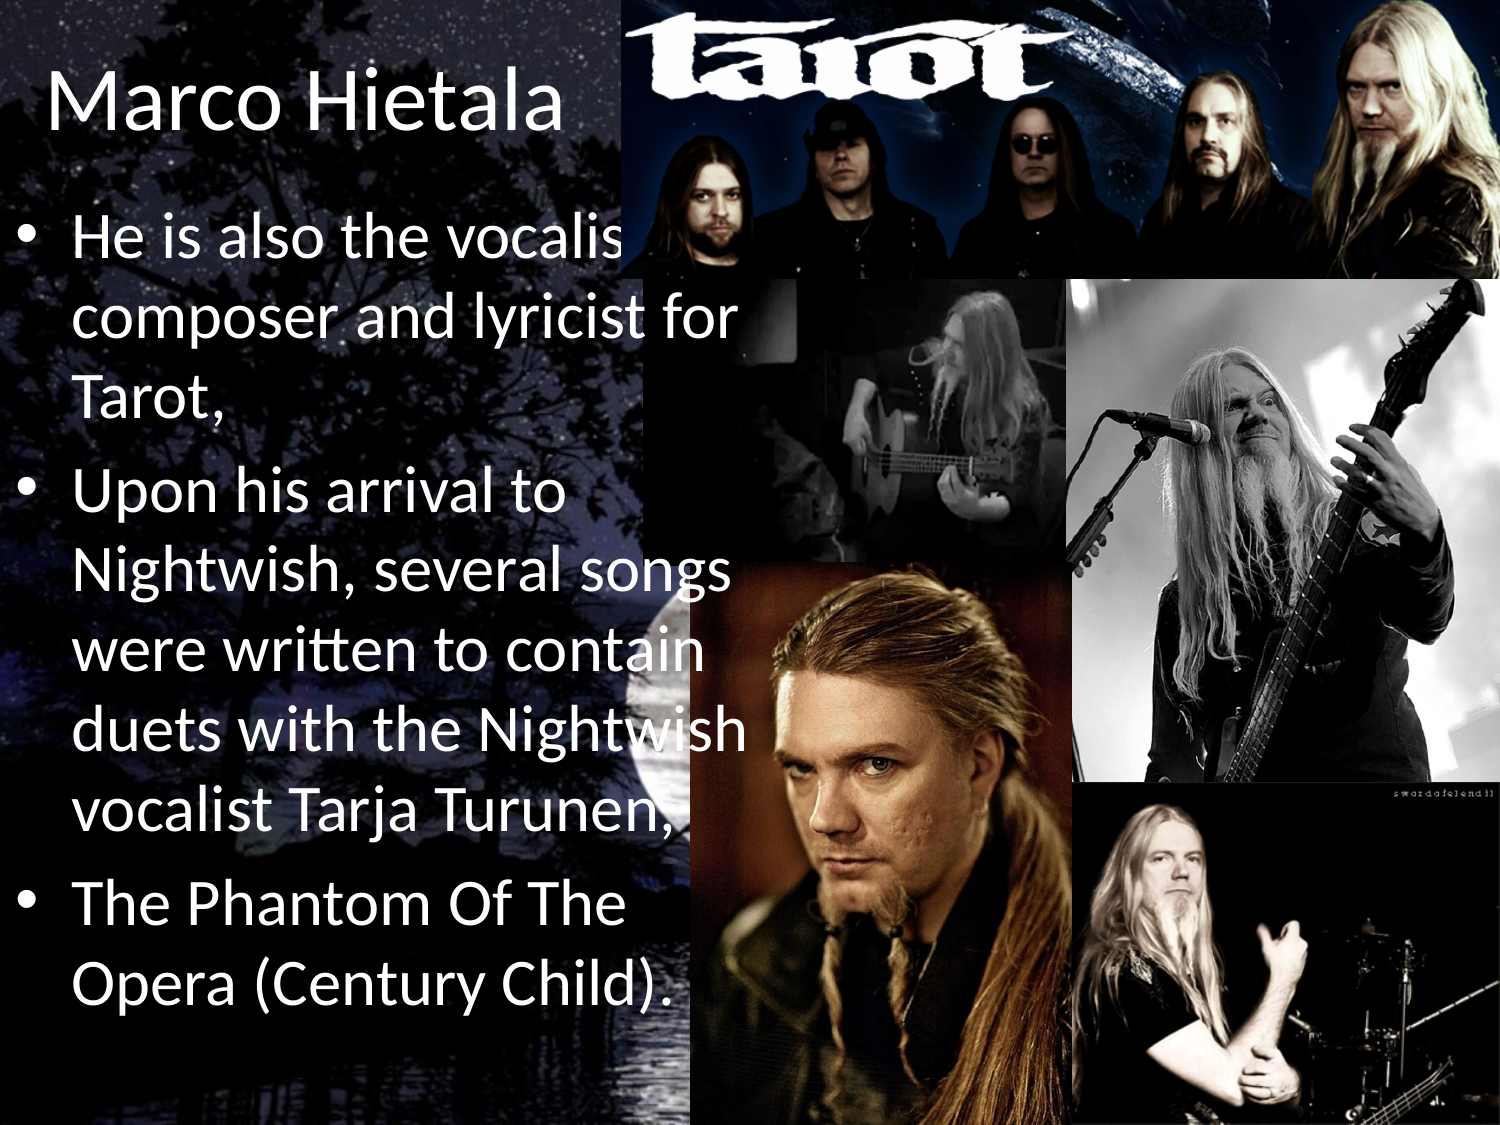

# Marco Hietala
He is also the vocalist, composer and lyricist for Tarot,
Upon his arrival to Nightwish, several songs were written to contain duets with the Nightwish vocalist Tarja Turunen,
The Phantom Of The Opera (Century Child).